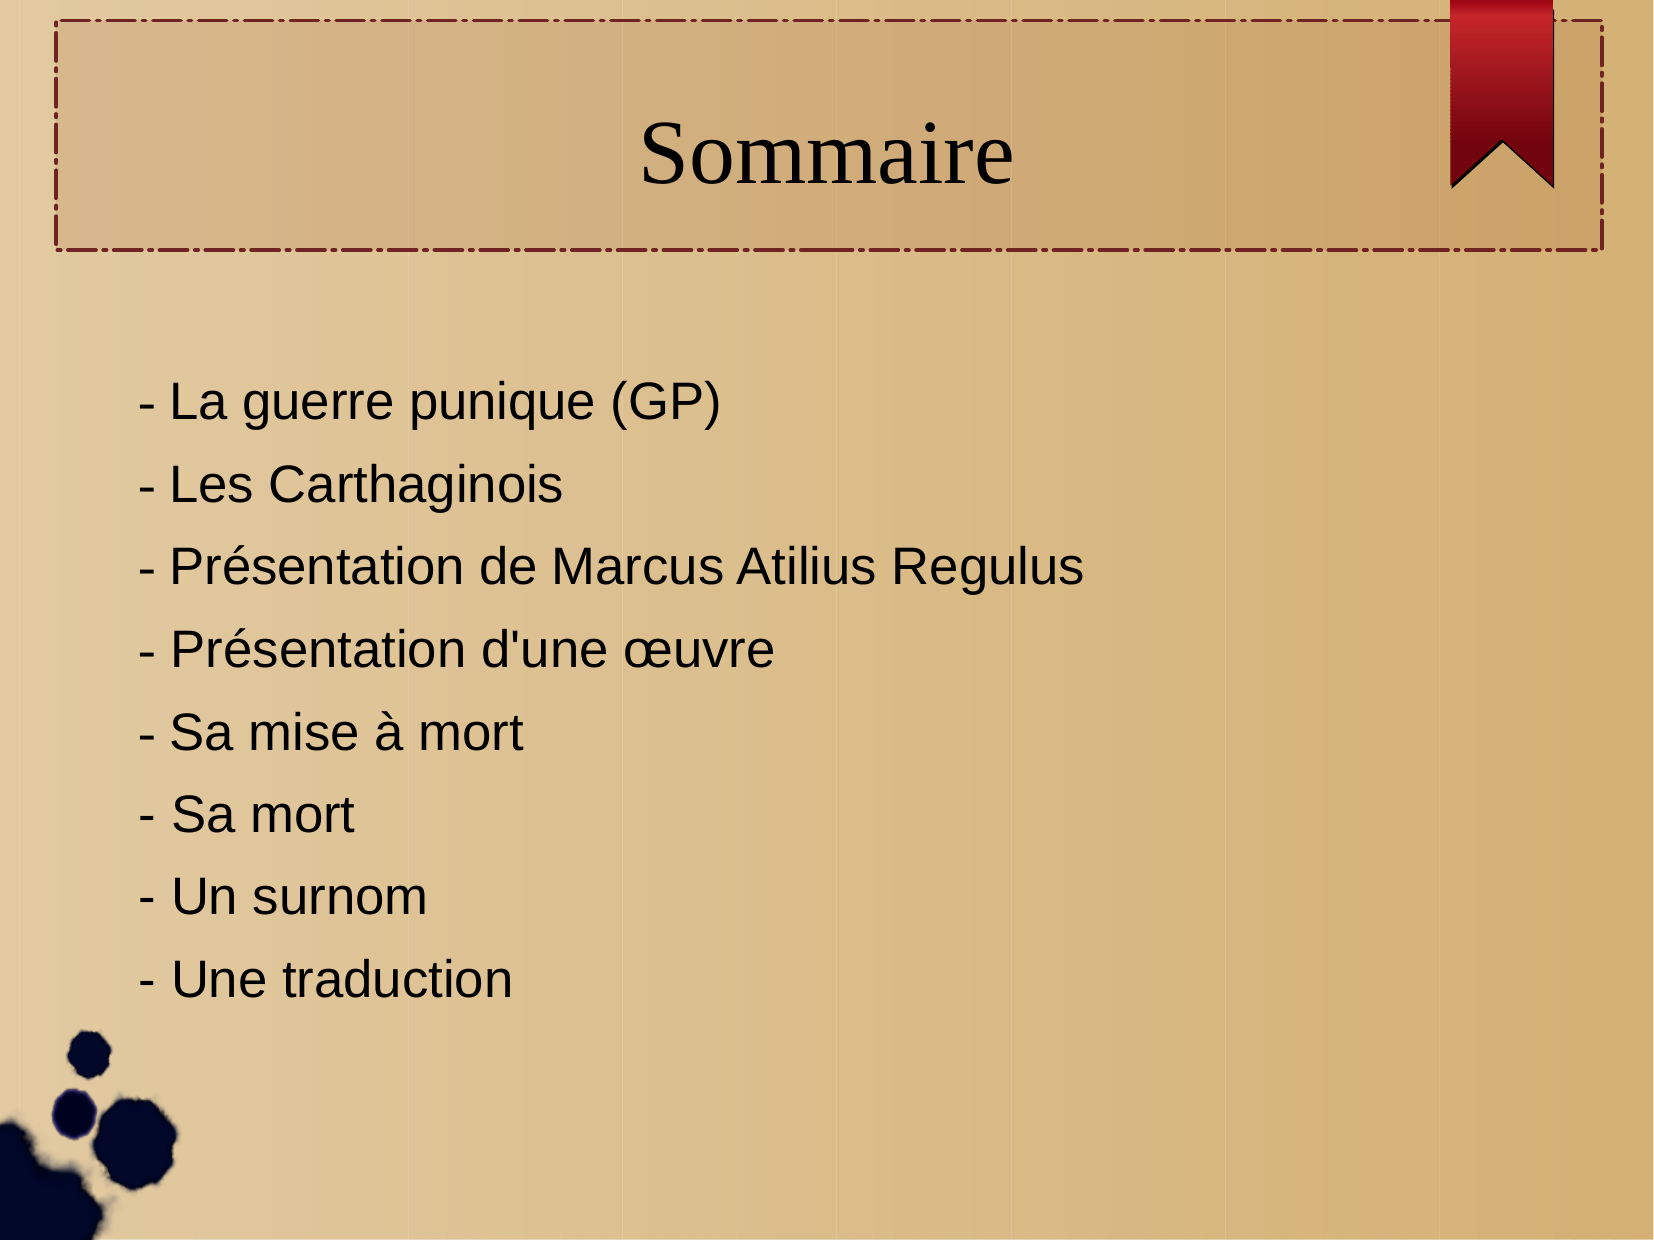

# Sommaire
- La guerre punique (GP)
- Les Carthaginois
- Présentation de Marcus Atilius Regulus
- Présentation d'une œuvre
- Sa mise à mort
- Sa mort
- Un surnom
- Une traduction